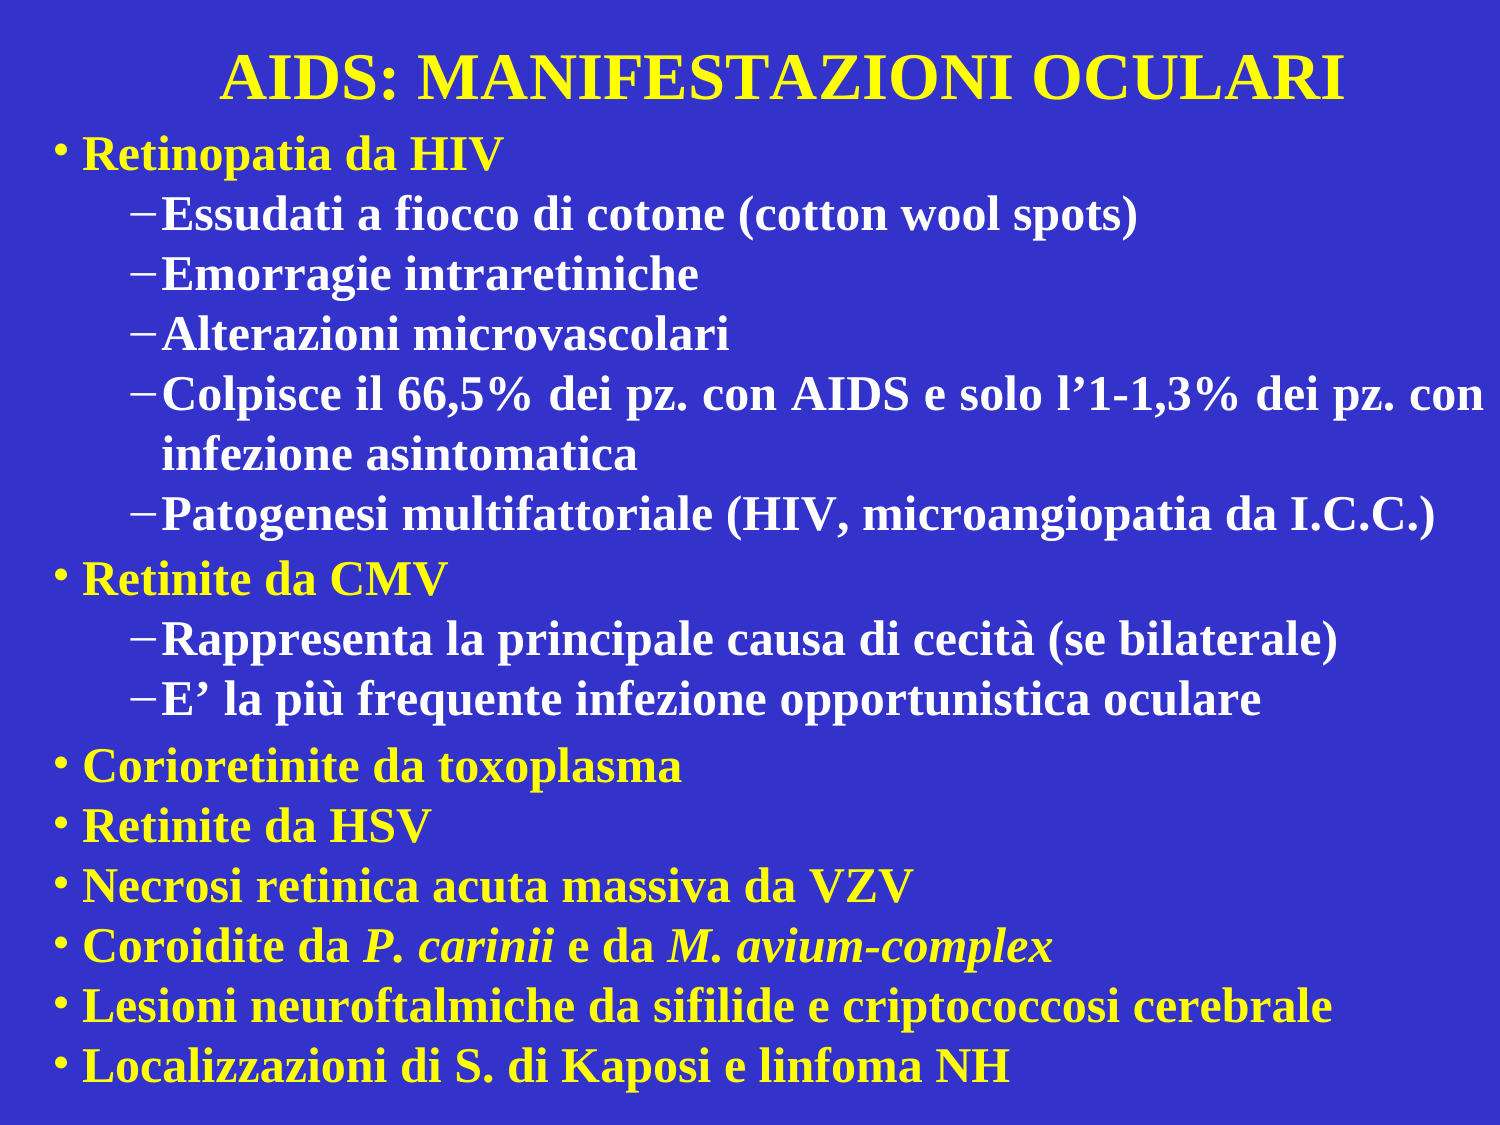

AIDS: MANIFESTAZIONI OCULARI
 Retinopatia da HIV
Essudati a fiocco di cotone (cotton wool spots)
Emorragie intraretiniche
Alterazioni microvascolari
Colpisce il 66,5% dei pz. con AIDS e solo l’1-1,3% dei pz. con infezione asintomatica
Patogenesi multifattoriale (HIV, microangiopatia da I.C.C.)
 Retinite da CMV
Rappresenta la principale causa di cecità (se bilaterale)
E’ la più frequente infezione opportunistica oculare
 Corioretinite da toxoplasma
 Retinite da HSV
 Necrosi retinica acuta massiva da VZV
 Coroidite da P. carinii e da M. avium-complex
 Lesioni neuroftalmiche da sifilide e criptococcosi cerebrale
 Localizzazioni di S. di Kaposi e linfoma NH